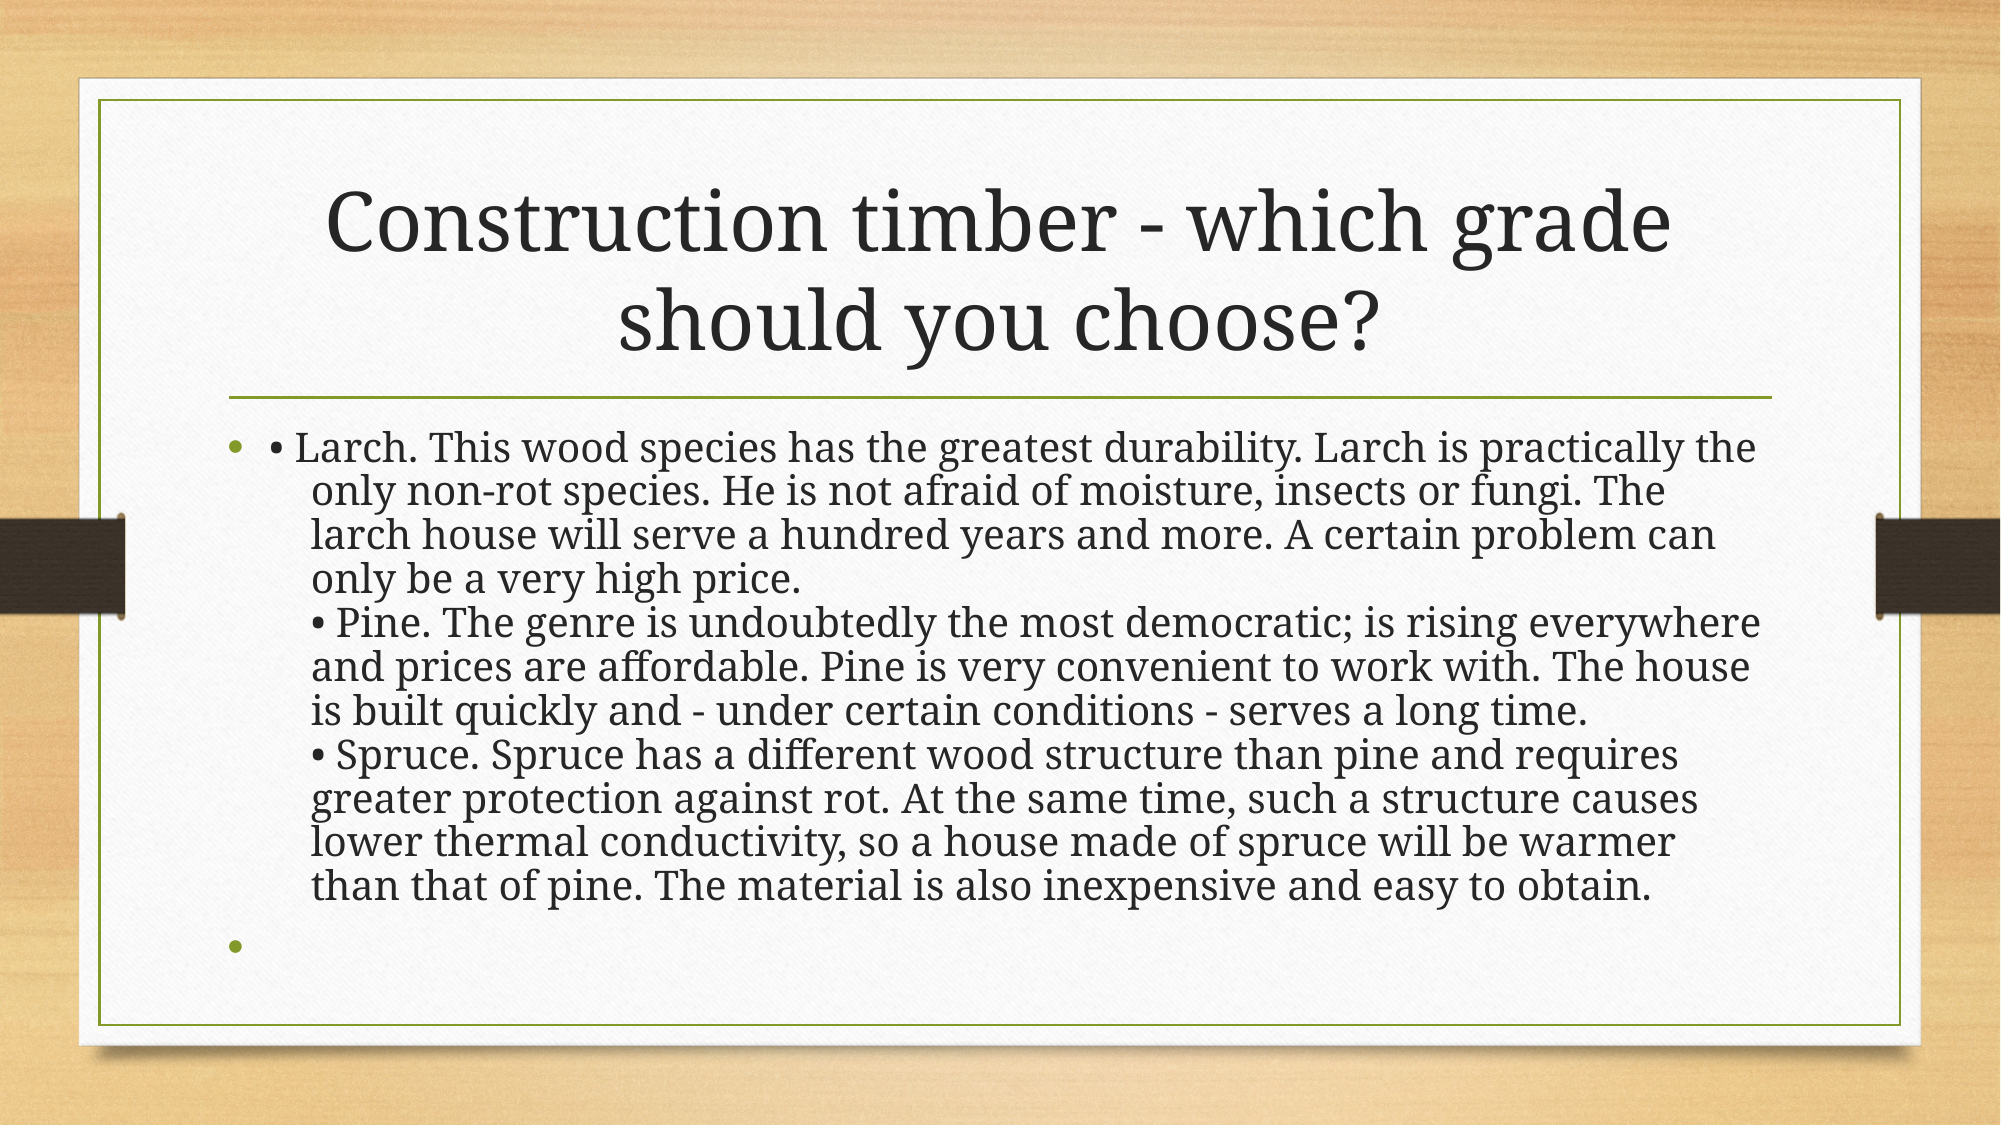

# Construction timber - which grade should you choose?
• Larch. This wood species has the greatest durability. Larch is practically the only non-rot species. He is not afraid of moisture, insects or fungi. The larch house will serve a hundred years and more. A certain problem can only be a very high price.
• Pine. The genre is undoubtedly the most democratic; is rising everywhere and prices are affordable. Pine is very convenient to work with. The house is built quickly and - under certain conditions - serves a long time.
• Spruce. Spruce has a different wood structure than pine and requires greater protection against rot. At the same time, such a structure causes lower thermal conductivity, so a house made of spruce will be warmer than that of pine. The material is also inexpensive and easy to obtain.